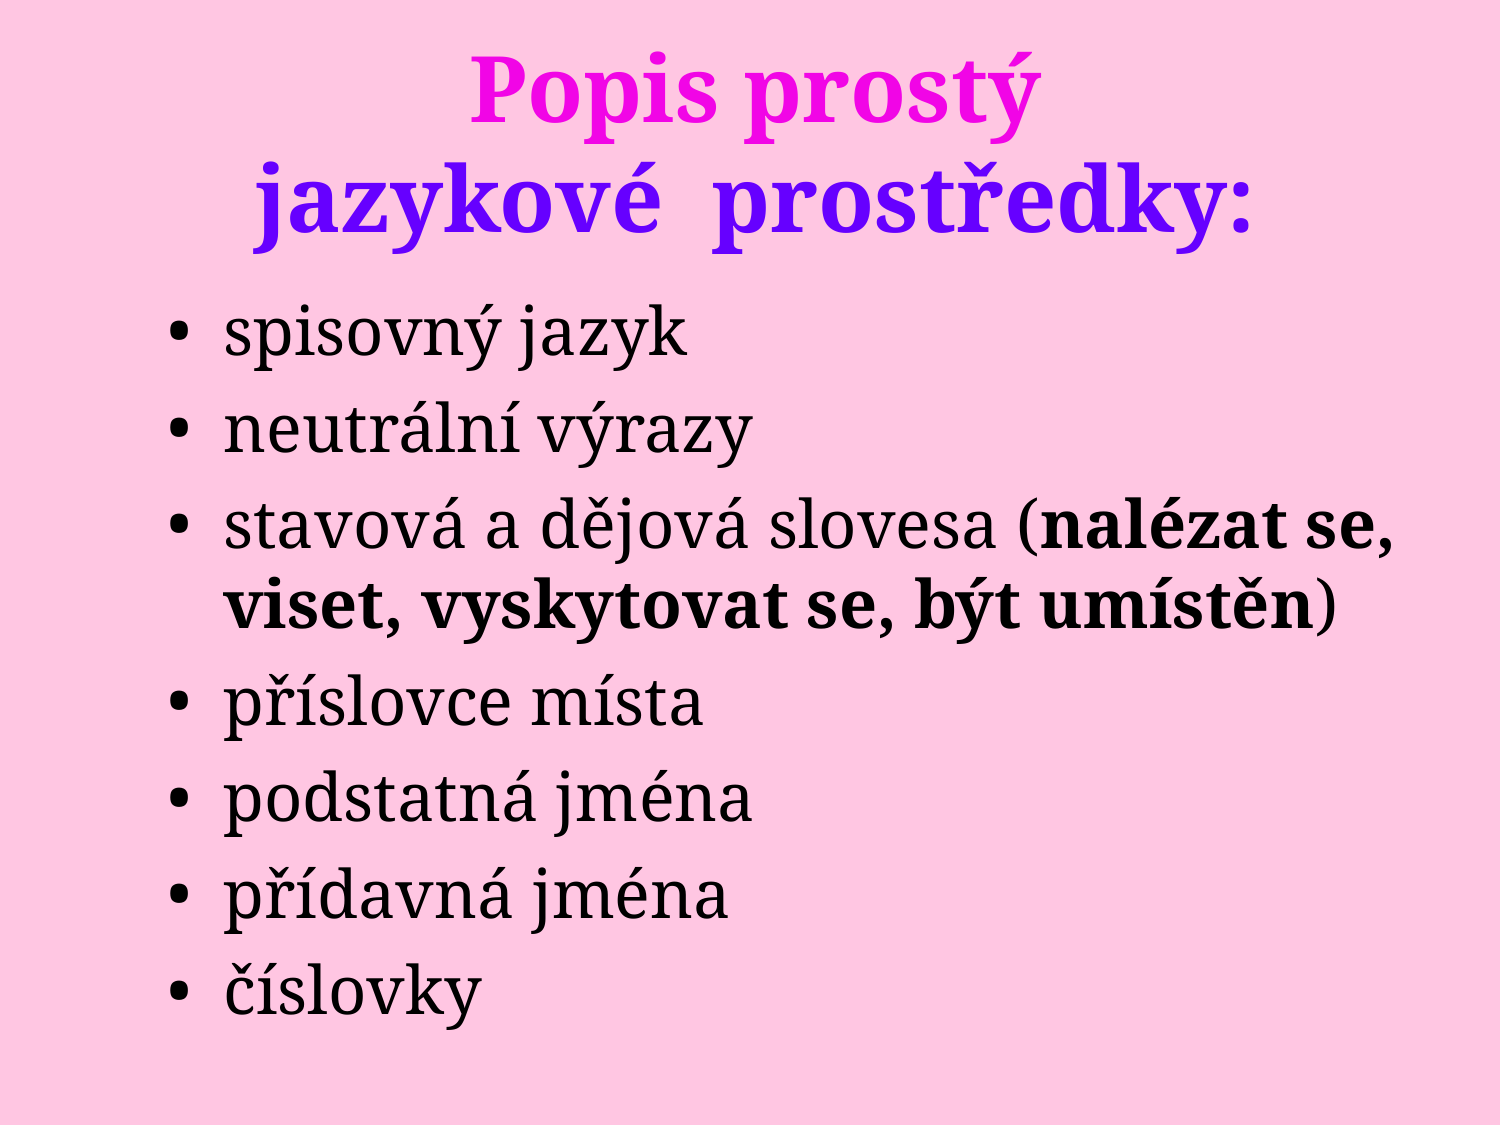

# Popis prostý jazykové prostředky:
spisovný jazyk
neutrální výrazy
stavová a dějová slovesa (nalézat se, viset, vyskytovat se, být umístěn)
příslovce místa
podstatná jména
přídavná jména
číslovky